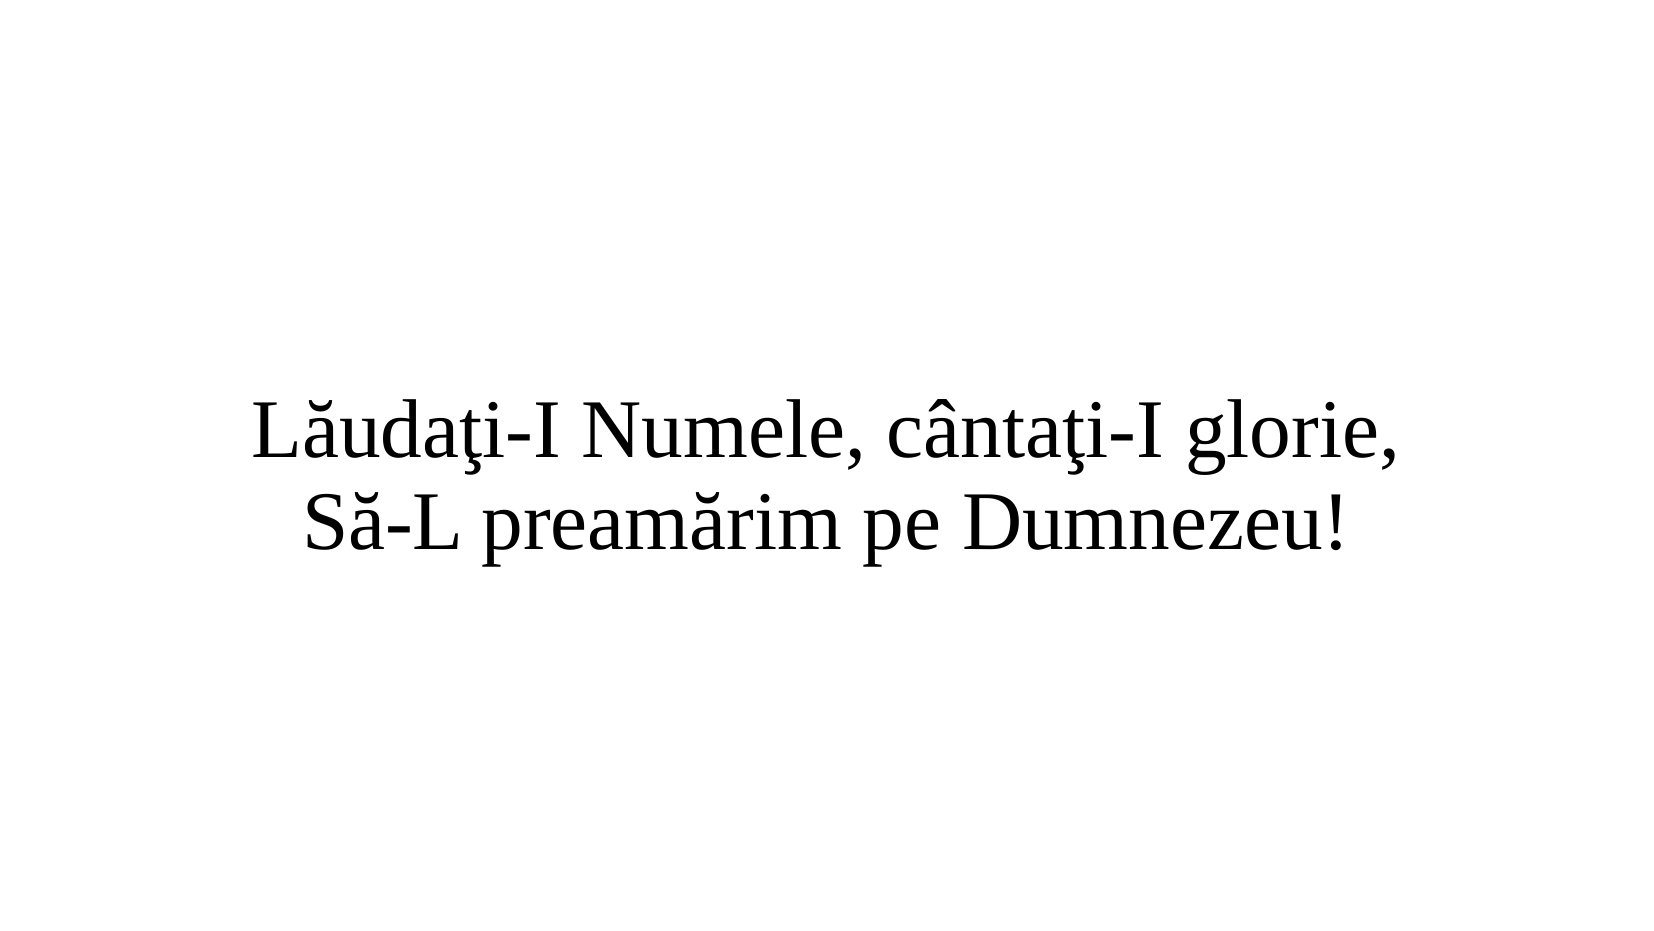

# Lăudaţi-I Numele, cântaţi-I glorie,
Să-L preamărim pe Dumnezeu!